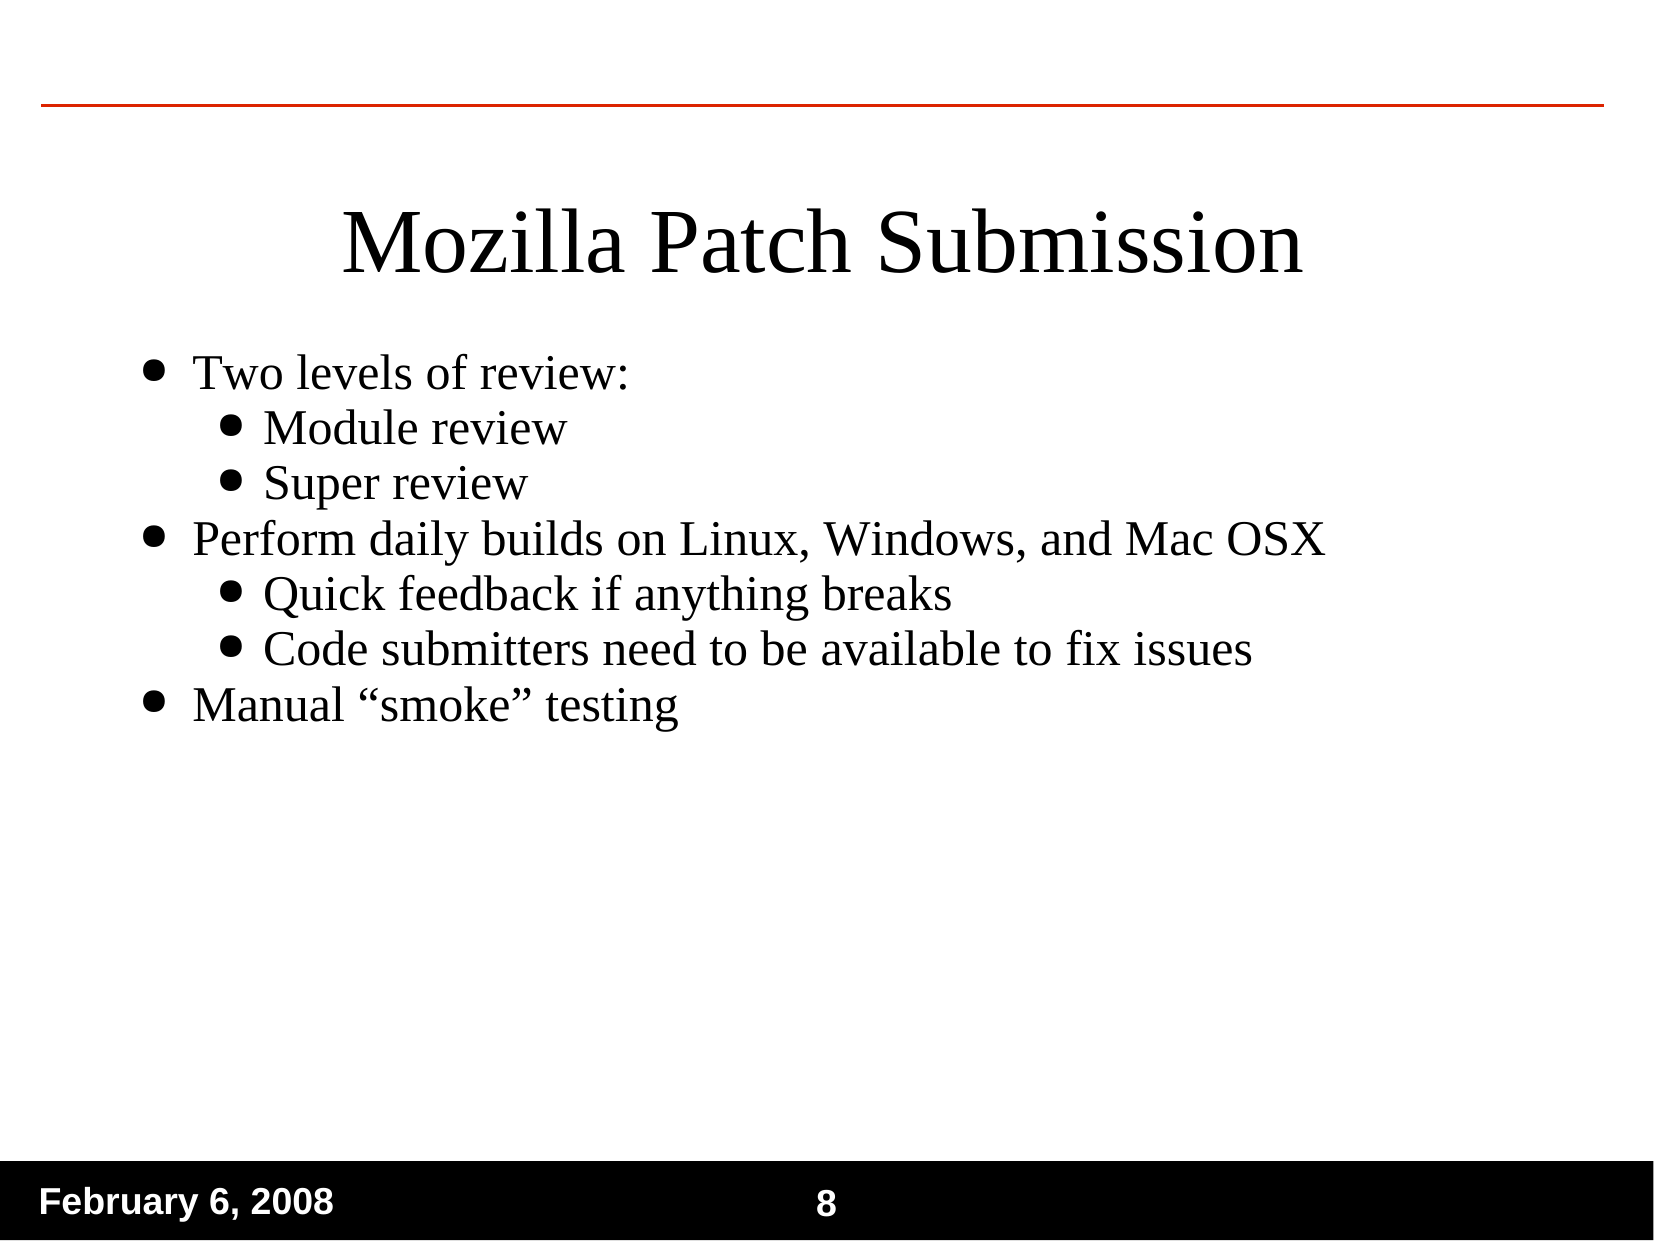

# Mozilla Patch Submission
Two levels of review:
Module review
Super review
Perform daily builds on Linux, Windows, and Mac OSX
Quick feedback if anything breaks
Code submitters need to be available to fix issues
Manual “smoke” testing